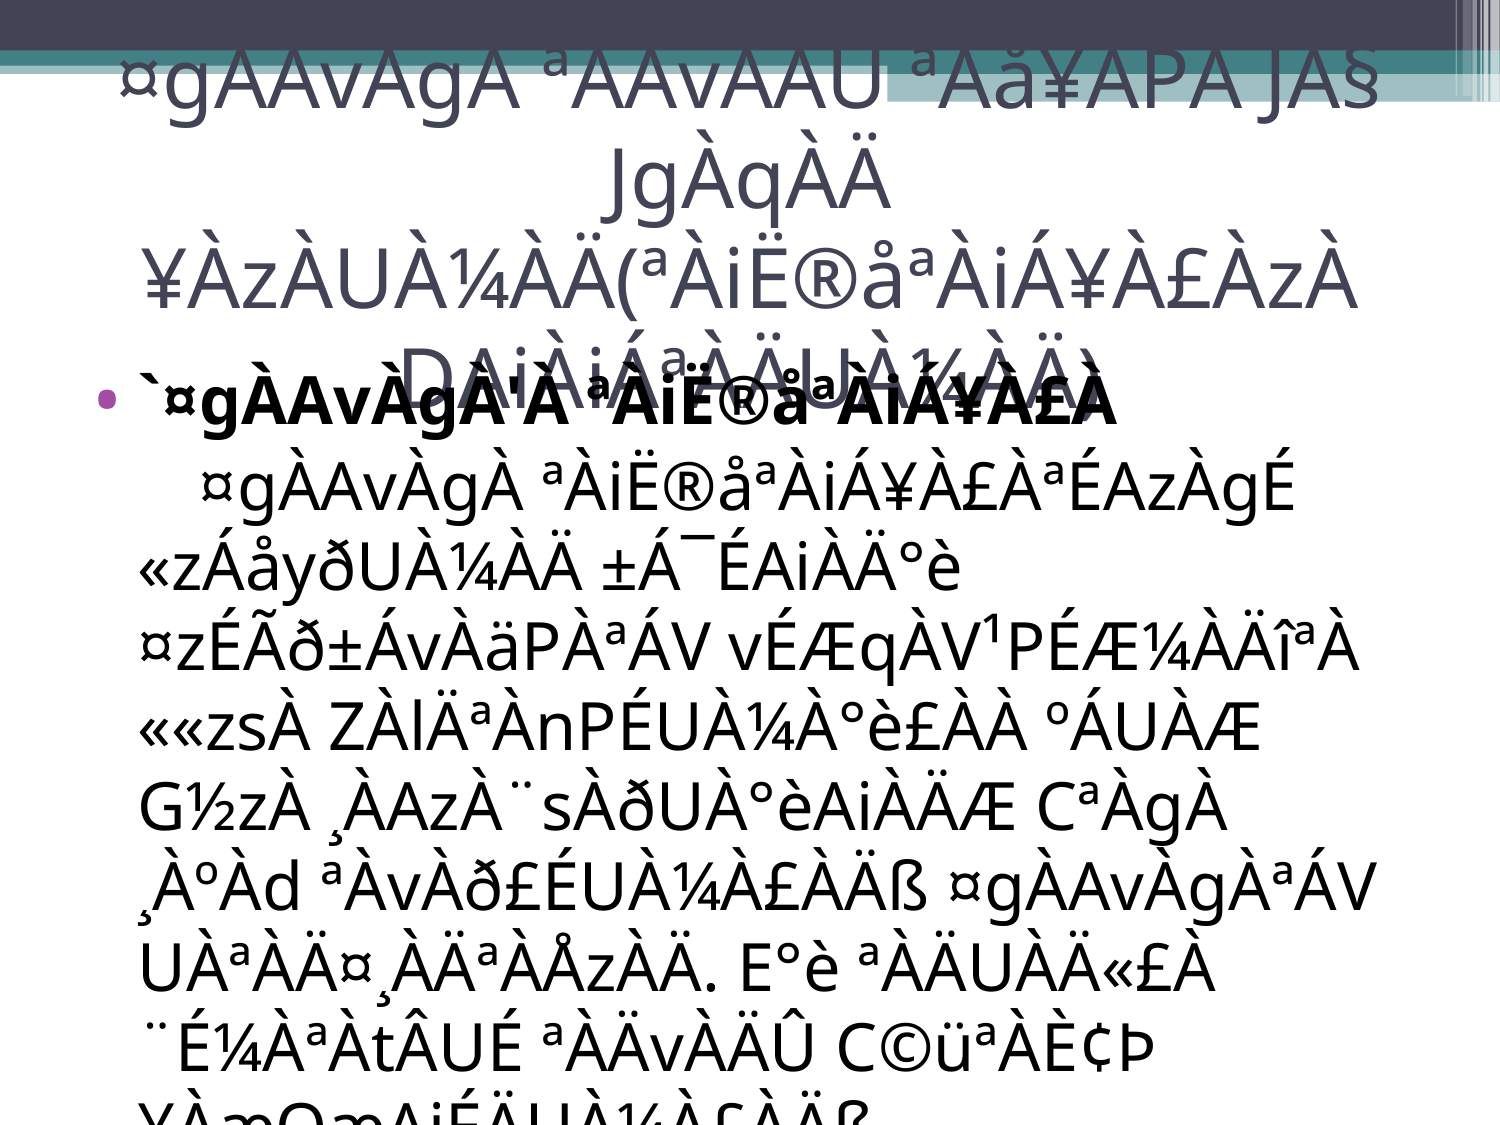

# ¤gÀAvÀgÀ ªÀÄvÀÄÛ ªÁå¥ÀPÀ JA§ JgÀqÀÄ ¥ÀzÀUÀ¼ÀÄ(ªÀiË®åªÀiÁ¥À£ÀzÀ DAiÀiÁªÀÄUÀ¼ÀÄ)
`¤gÀAvÀgÀ'À ªÀiË®åªÀiÁ¥À£À
 ¤gÀAvÀgÀ ªÀiË®åªÀiÁ¥À£ÀªÉAzÀgÉ «zÁåyðUÀ¼ÀÄ ±Á¯ÉAiÀÄ°è ¤zÉÃð±ÁvÀäPÀªÁV vÉÆqÀV¹PÉÆ¼ÀÄîªÀ ««zsÀ ZÀlÄªÀnPÉUÀ¼À°è£ÀÀ ºÁUÀÆ G½zÀ ¸ÀAzÀ¨sÀðUÀ°èAiÀÄÆ CªÀgÀ ¸ÀºÀd ªÀvÀð£ÉUÀ¼À£ÀÄß ¤gÀAvÀgÀªÁV UÀªÀÄ¤¸ÀÄªÀÅzÀÄ. E°è ªÀÄUÀÄ«£À ¨É¼ÀªÀtÂUÉ ªÀÄvÀÄÛ C©üªÀÈ¢Þ ¥ÀæQæAiÉÄUÀ¼À£ÀÄß ¥ÀjUÀtÂ¸À¯ÁUÀÄvÀÛzÉ.